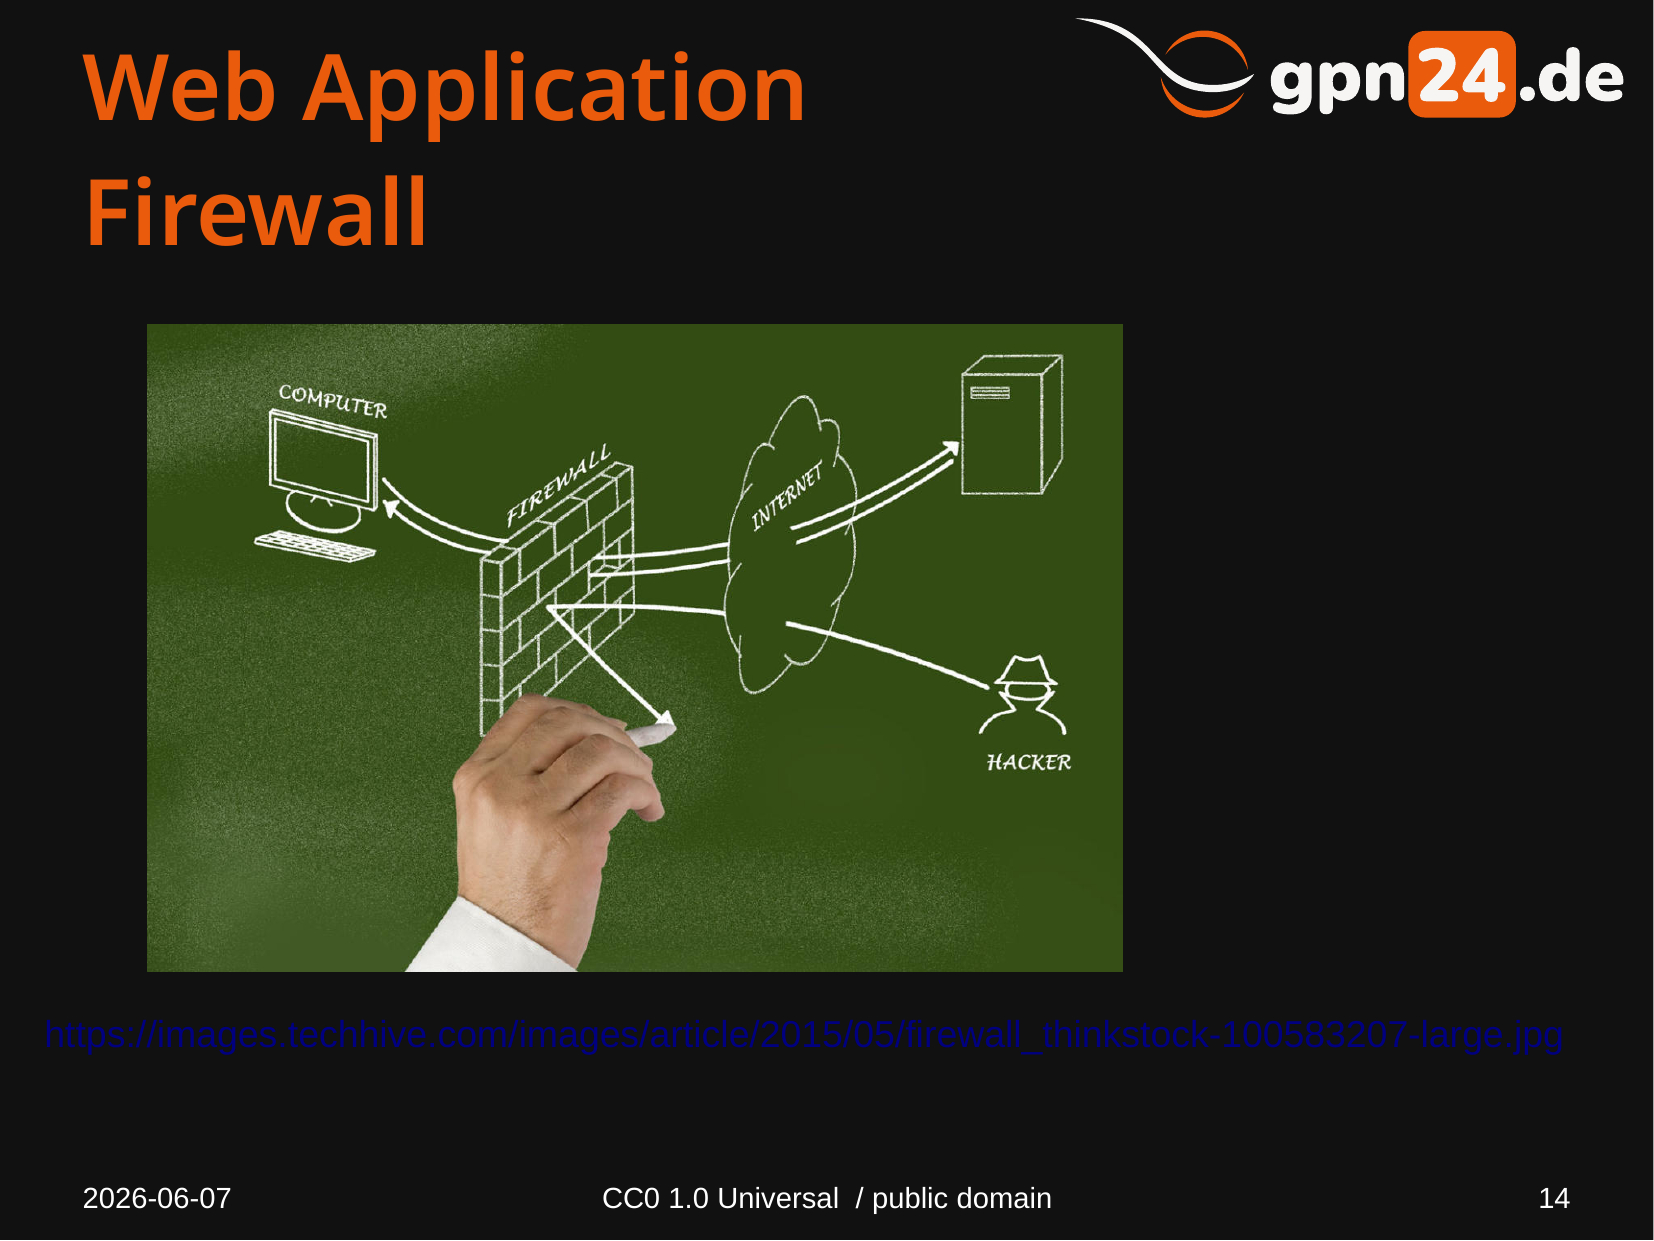

# Web Application Firewall
https://images.techhive.com/images/article/2015/05/firewall_thinkstock-100583207-large.jpg
2026-06-07
CC0 1.0 Universal / public domain
14